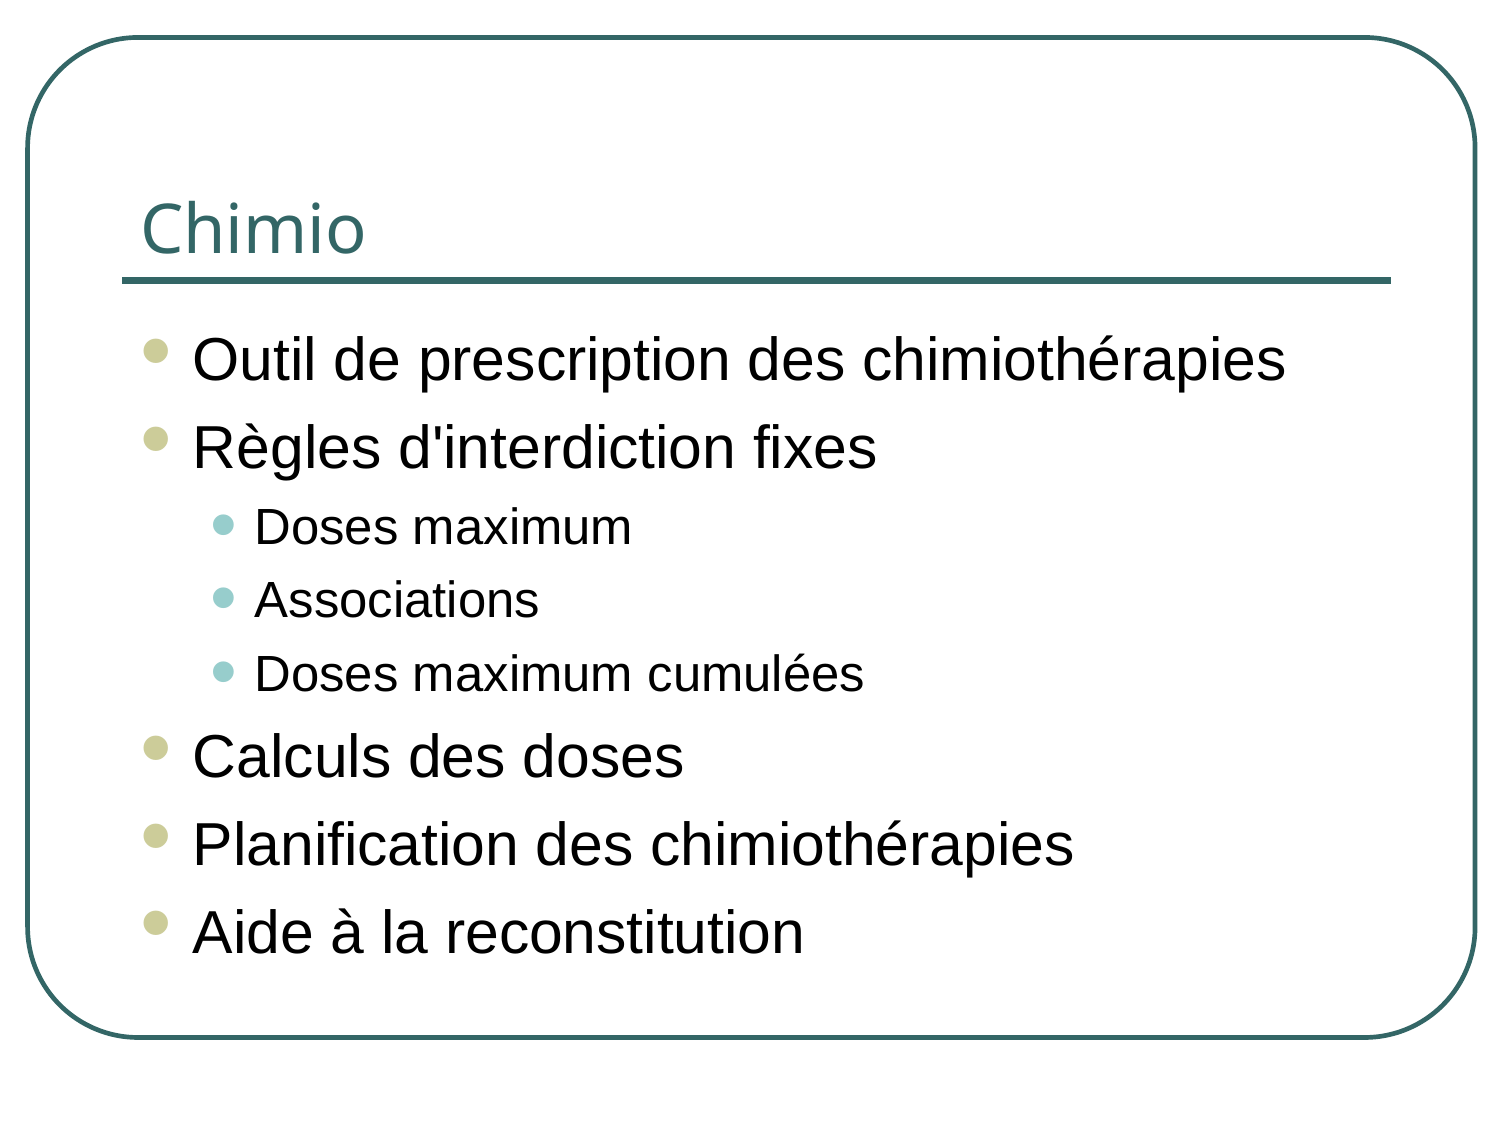

# Chimio
Outil de prescription des chimiothérapies
Règles d'interdiction fixes
Doses maximum
Associations
Doses maximum cumulées
Calculs des doses
Planification des chimiothérapies
Aide à la reconstitution